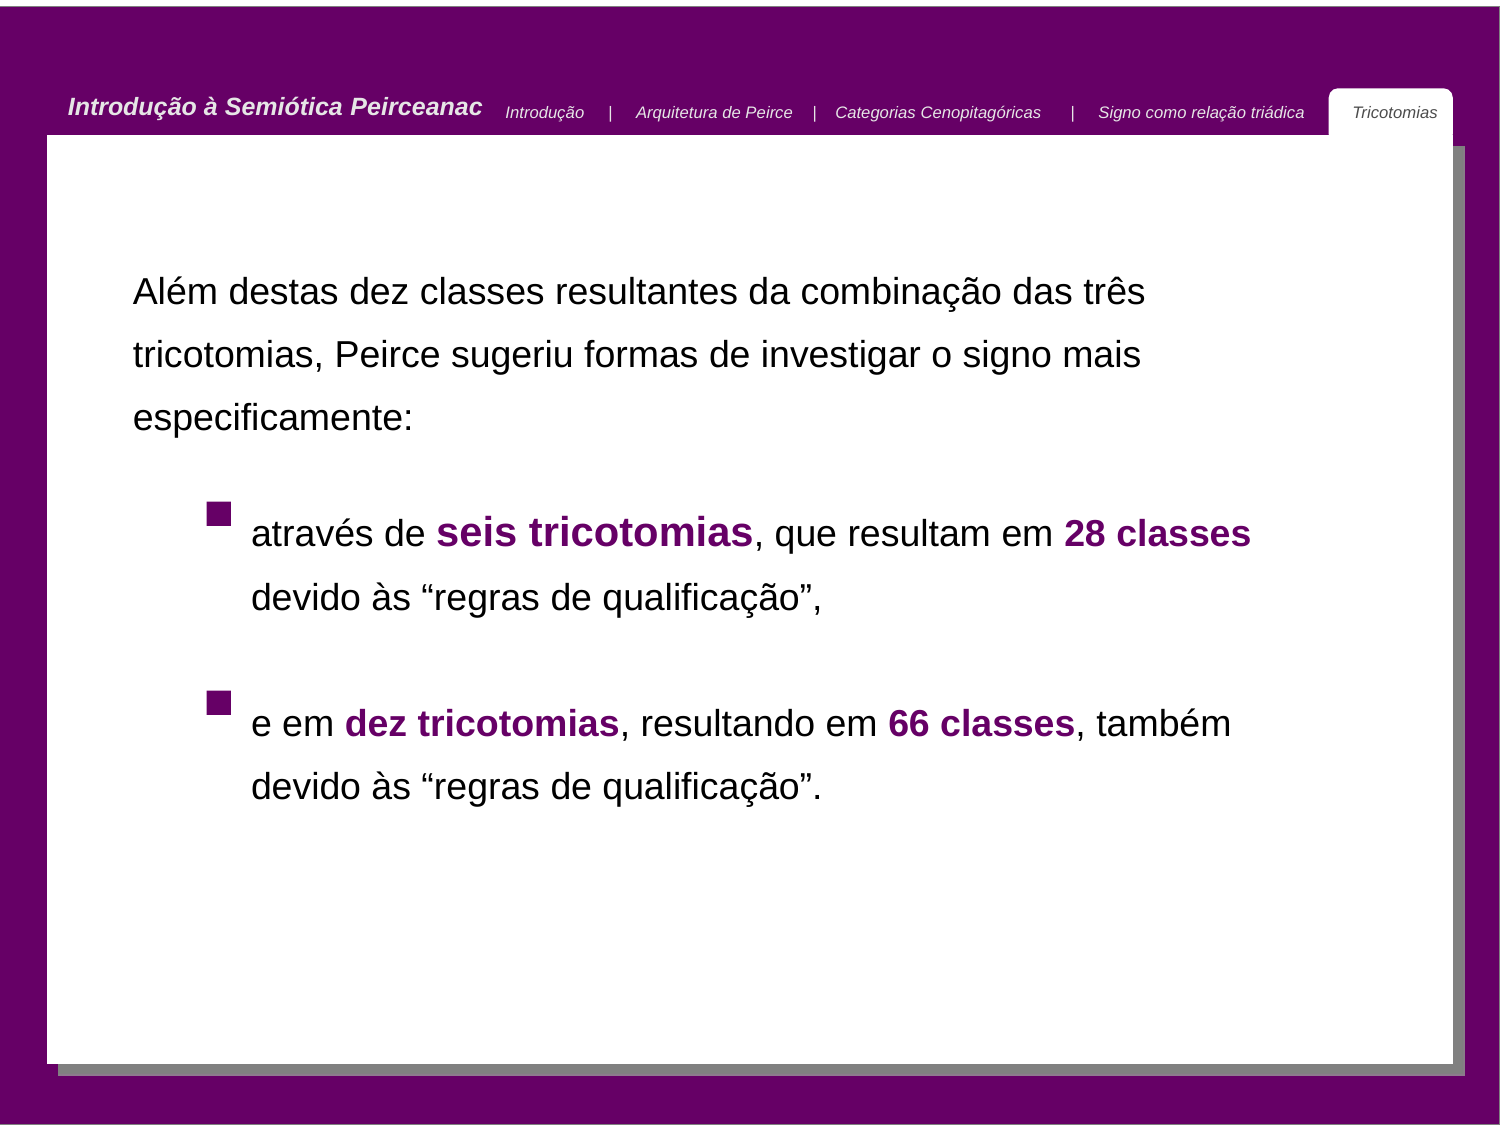

Além destas dez classes resultantes da combinação das três tricotomias, Peirce sugeriu formas de investigar o signo mais especificamente:
através de seis tricotomias, que resultam em 28 classes devido às “regras de qualificação”,
e em dez tricotomias, resultando em 66 classes, também devido às “regras de qualificação”.